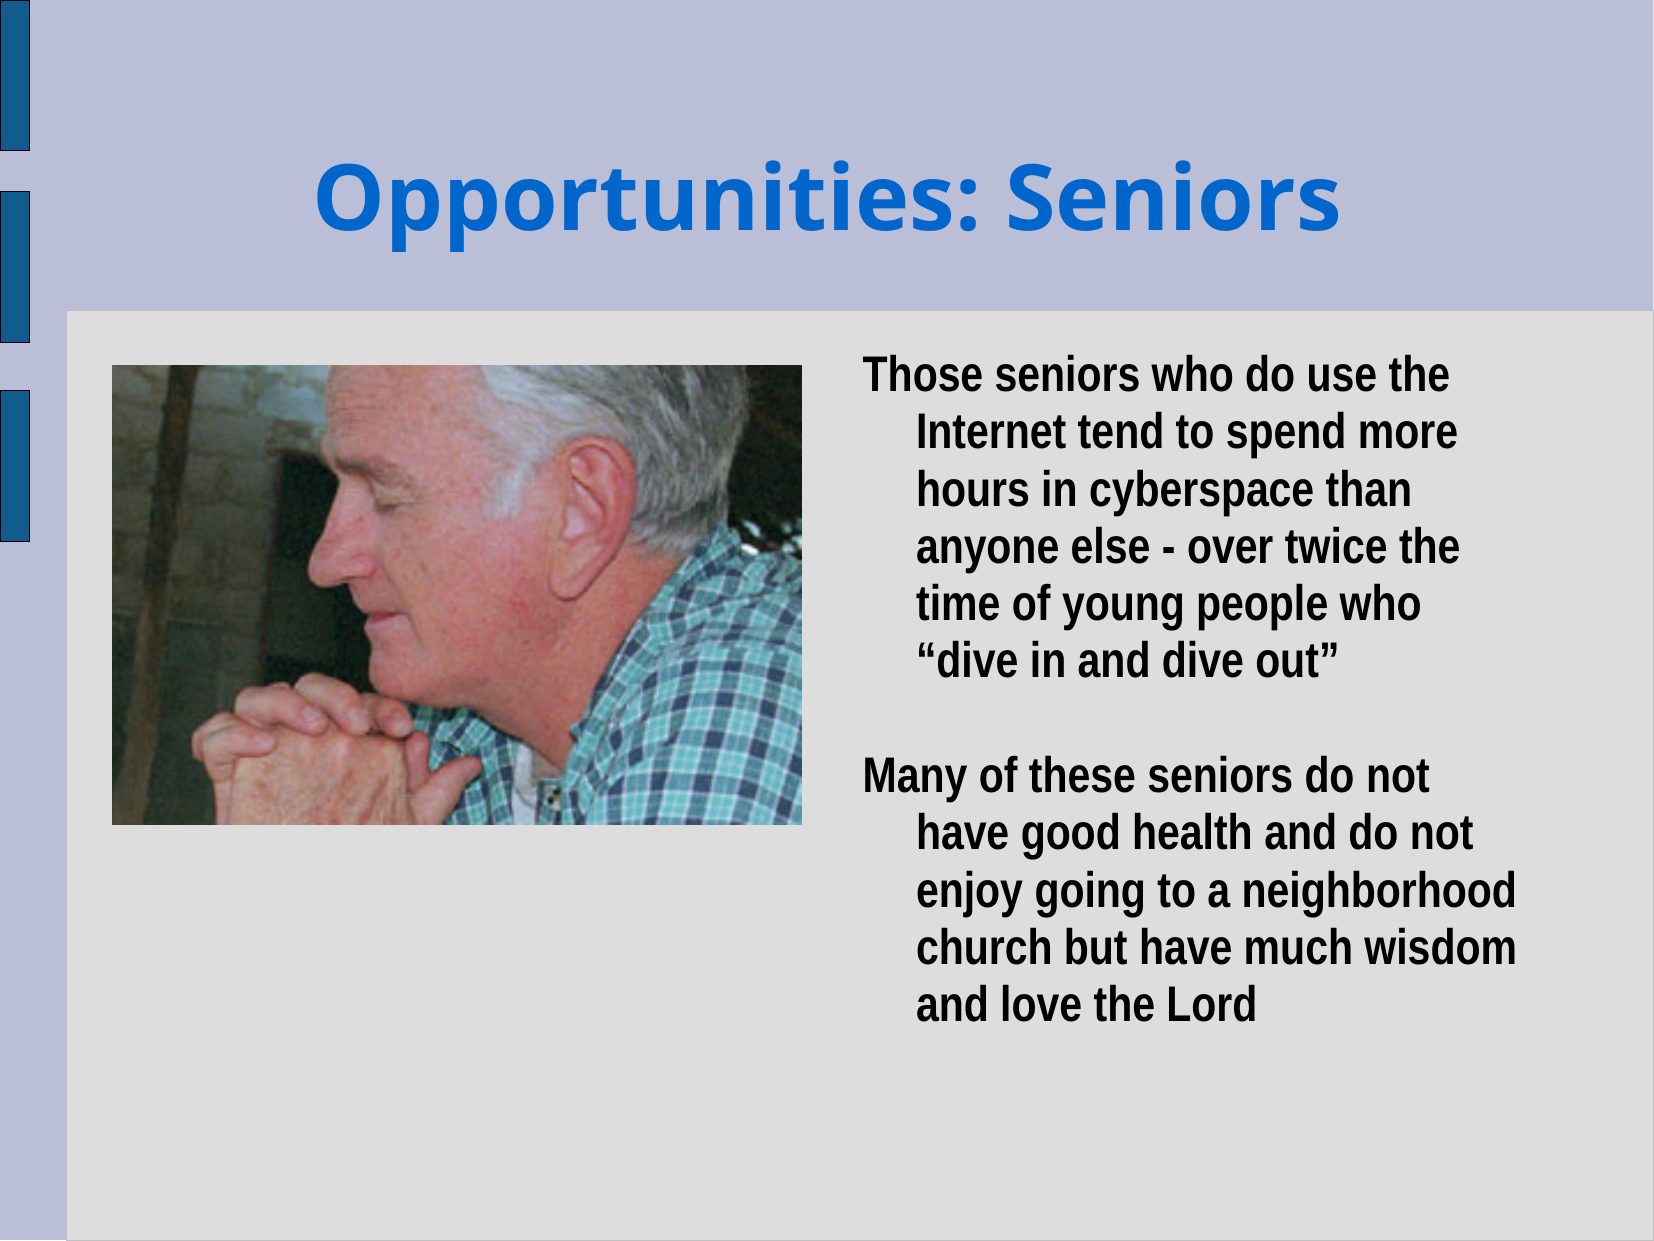

# Opportunities: Seniors
Those seniors who do use the Internet tend to spend more hours in cyberspace than anyone else - over twice the time of young people who “dive in and dive out”
Many of these seniors do not have good health and do not enjoy going to a neighborhood church but have much wisdom and love the Lord